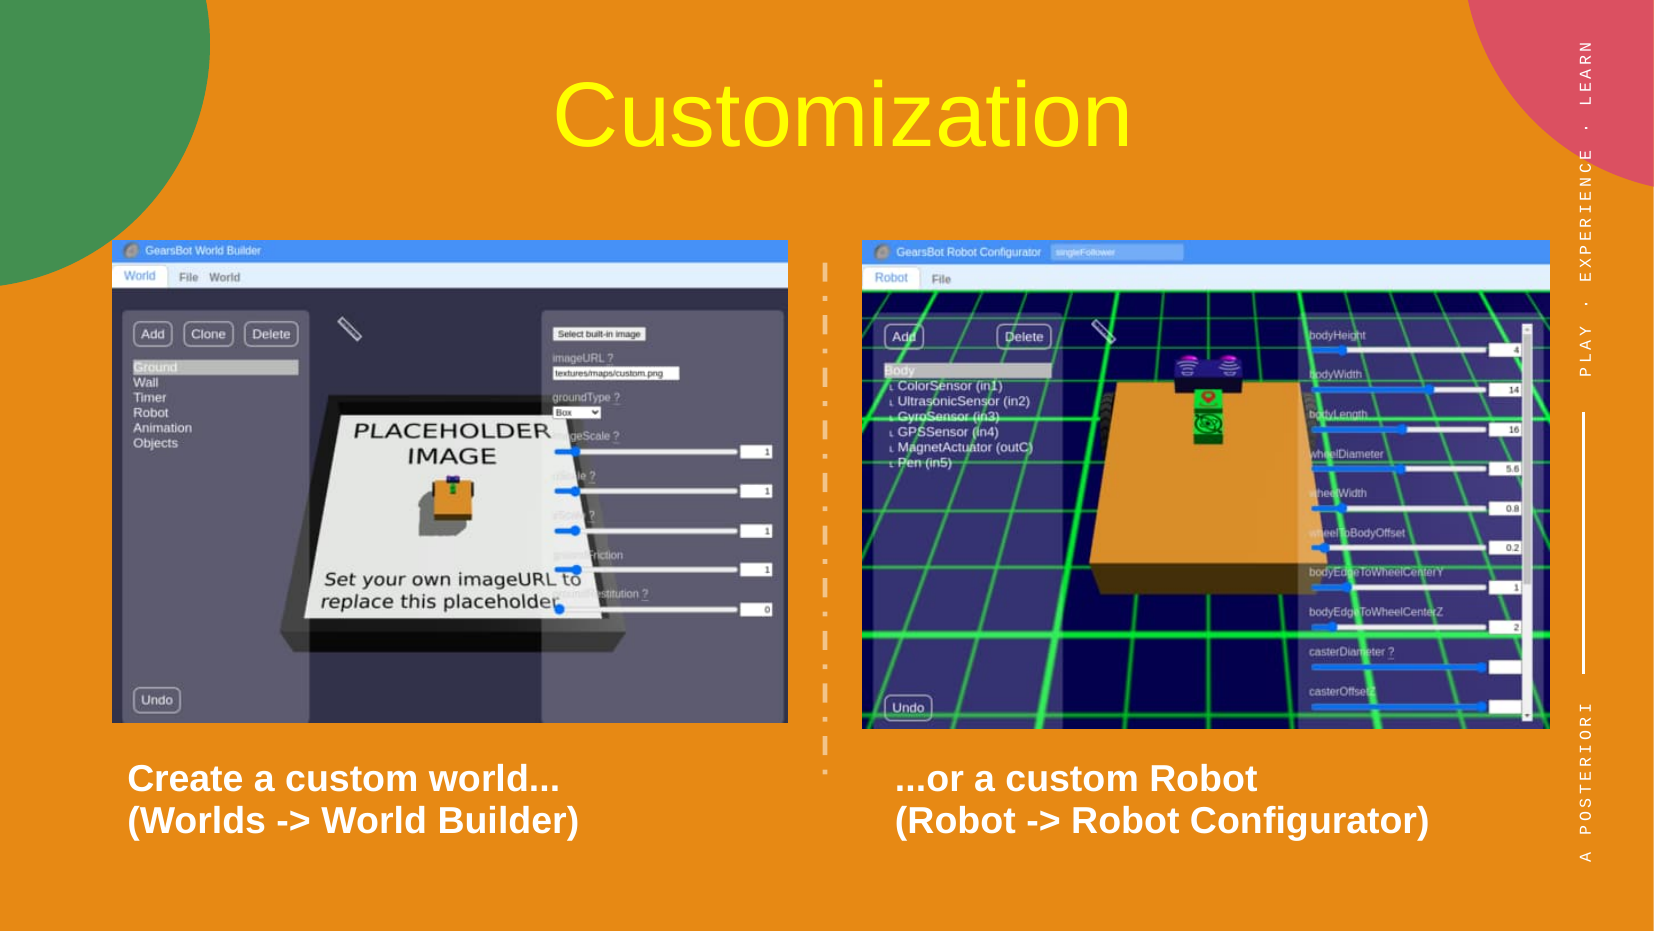

# Customization
Create a custom world...
(Worlds -> World Builder)
...or a custom Robot
(Robot -> Robot Configurator)